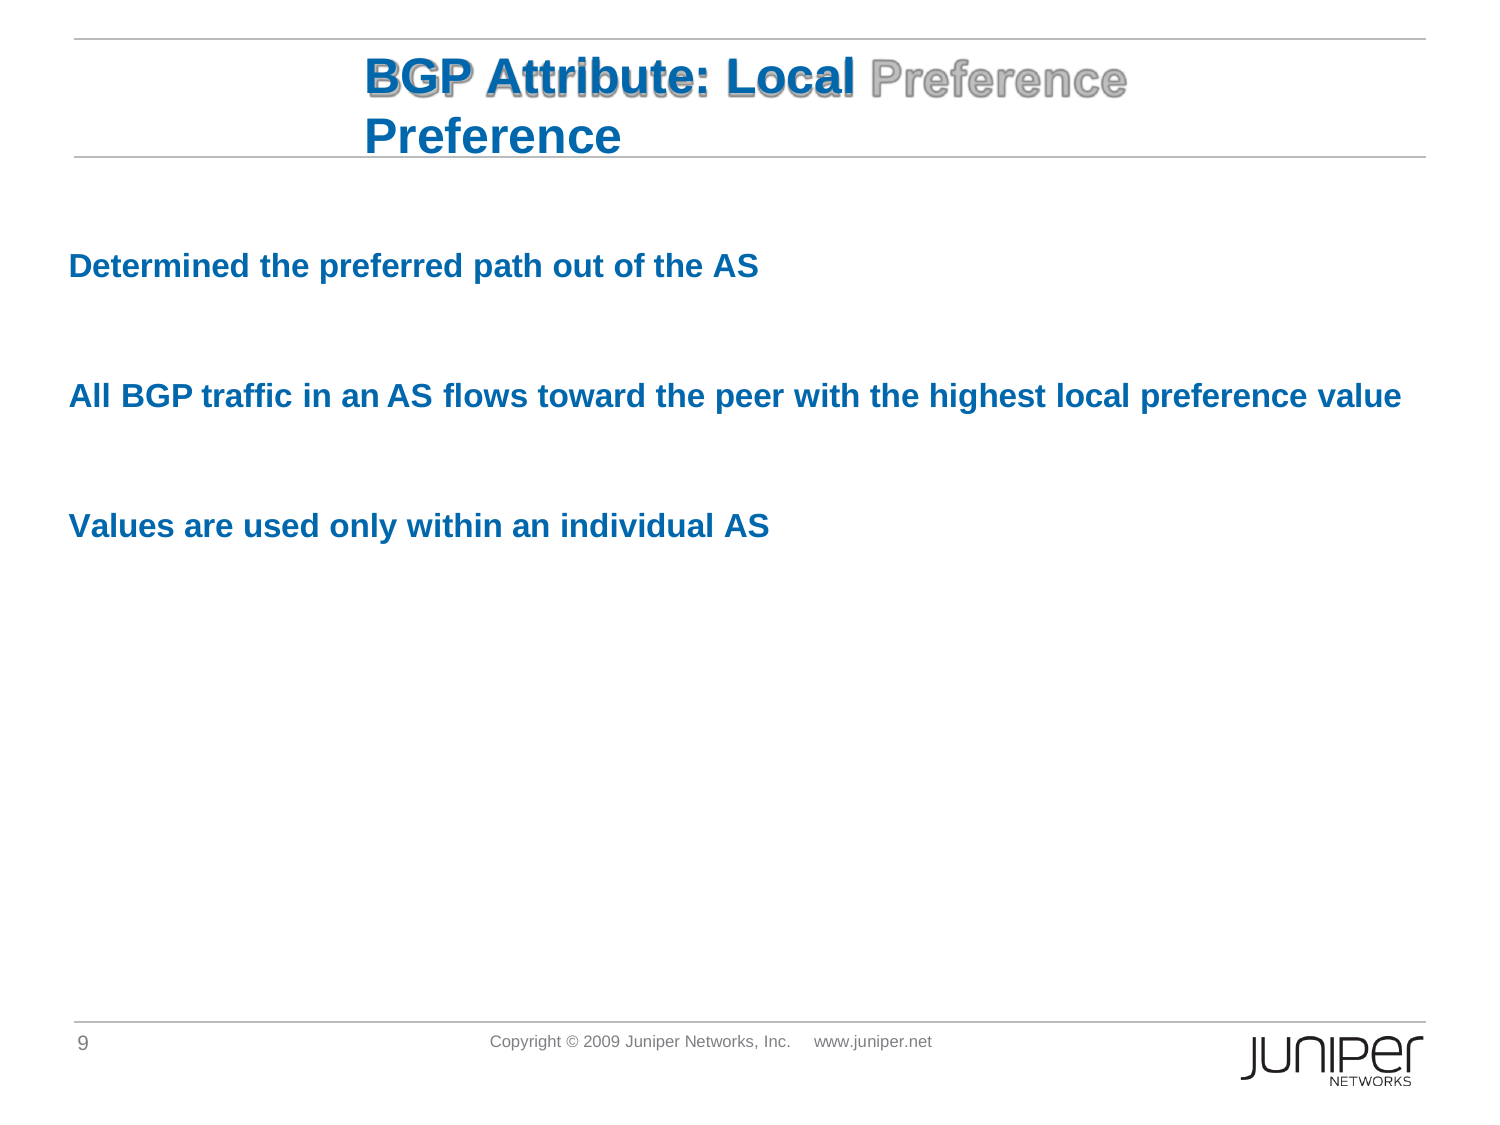

BGP Attribute: Local Preference
Determined the preferred path out of the AS
All BGP traffic in an AS flows toward the peer with the highest local preference value Values are used only within an individual AS
8
Copyright © 2009 Juniper Networks, Inc.	www.juniper.net